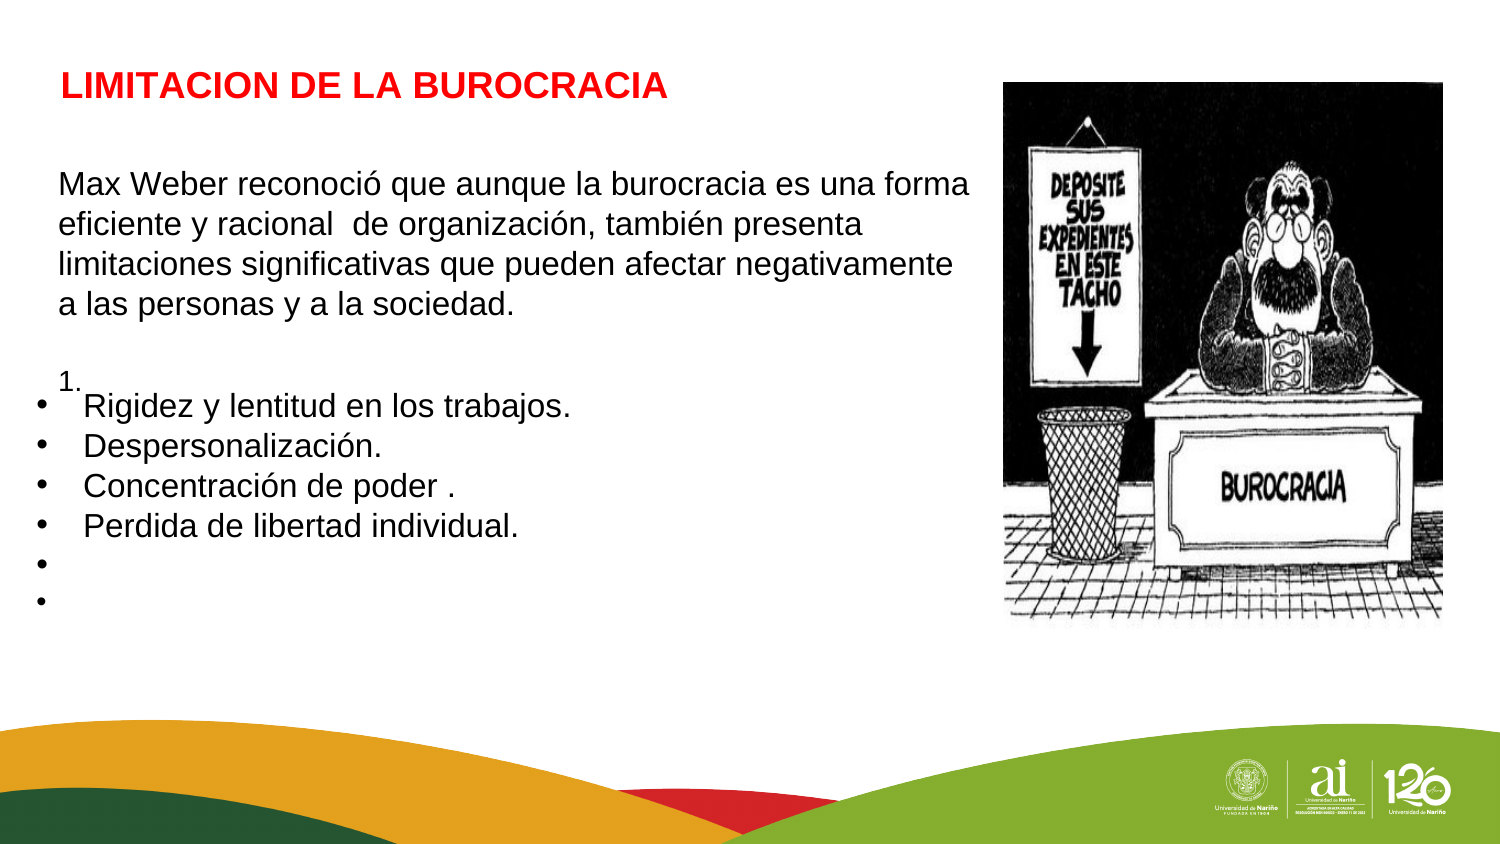

LIMITACION DE LA BUROCRACIA
Max Weber reconoció que aunque la burocracia es una forma eficiente y racional de organización, también presenta limitaciones significativas que pueden afectar negativamente a las personas y a la sociedad.
Rigidez y lentitud en los trabajos.
Despersonalización.
Concentración de poder .
Perdida de libertad individual.